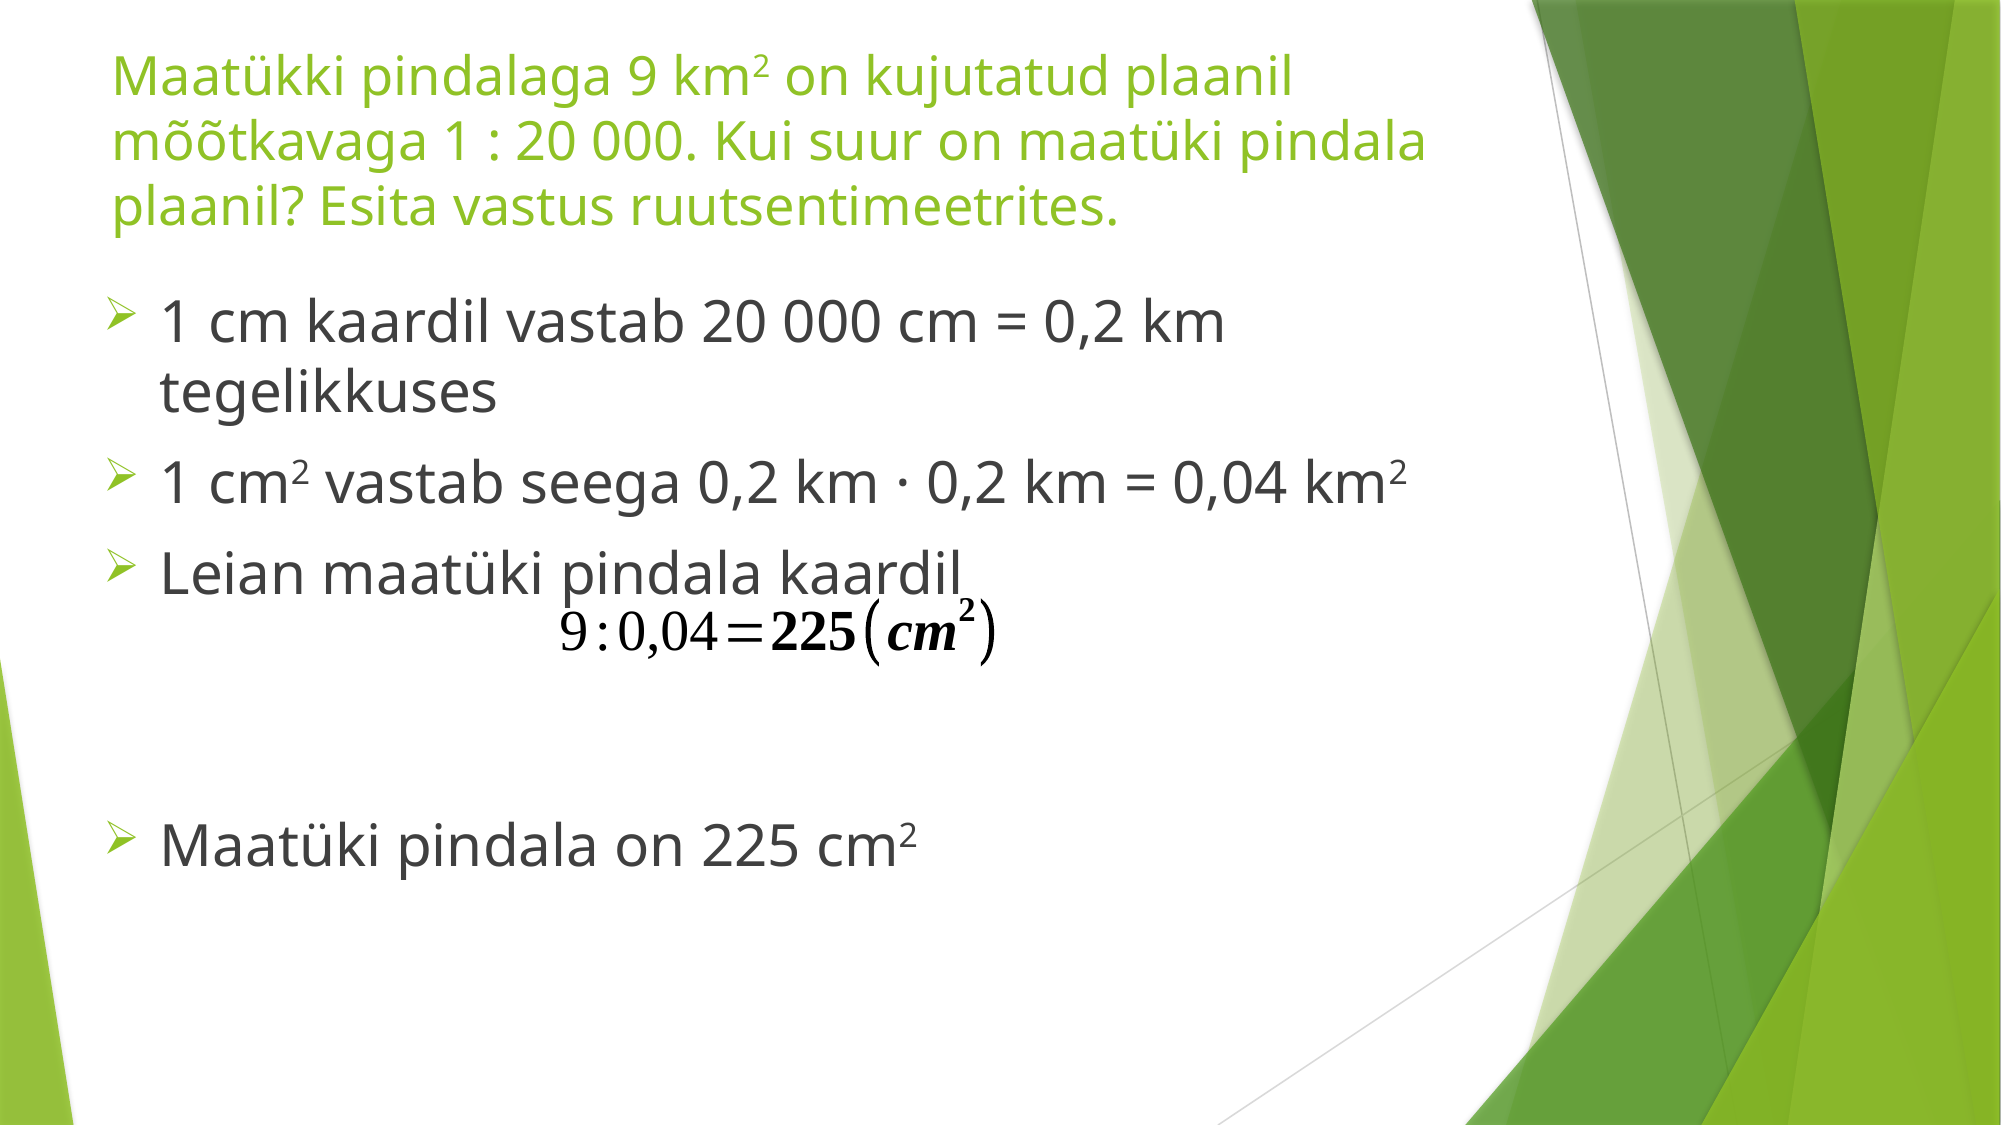

# Maatükki pindalaga 9 km2 on kujutatud plaanil mõõtkavaga 1 : 20 000. Kui suur on maatüki pindala plaanil? Esita vastus ruutsentimeetrites.
1 cm kaardil vastab 20 000 cm = 0,2 km tegelikkuses
1 cm2 vastab seega 0,2 km · 0,2 km = 0,04 km2
Leian maatüki pindala kaardil
Maatüki pindala on 225 cm2